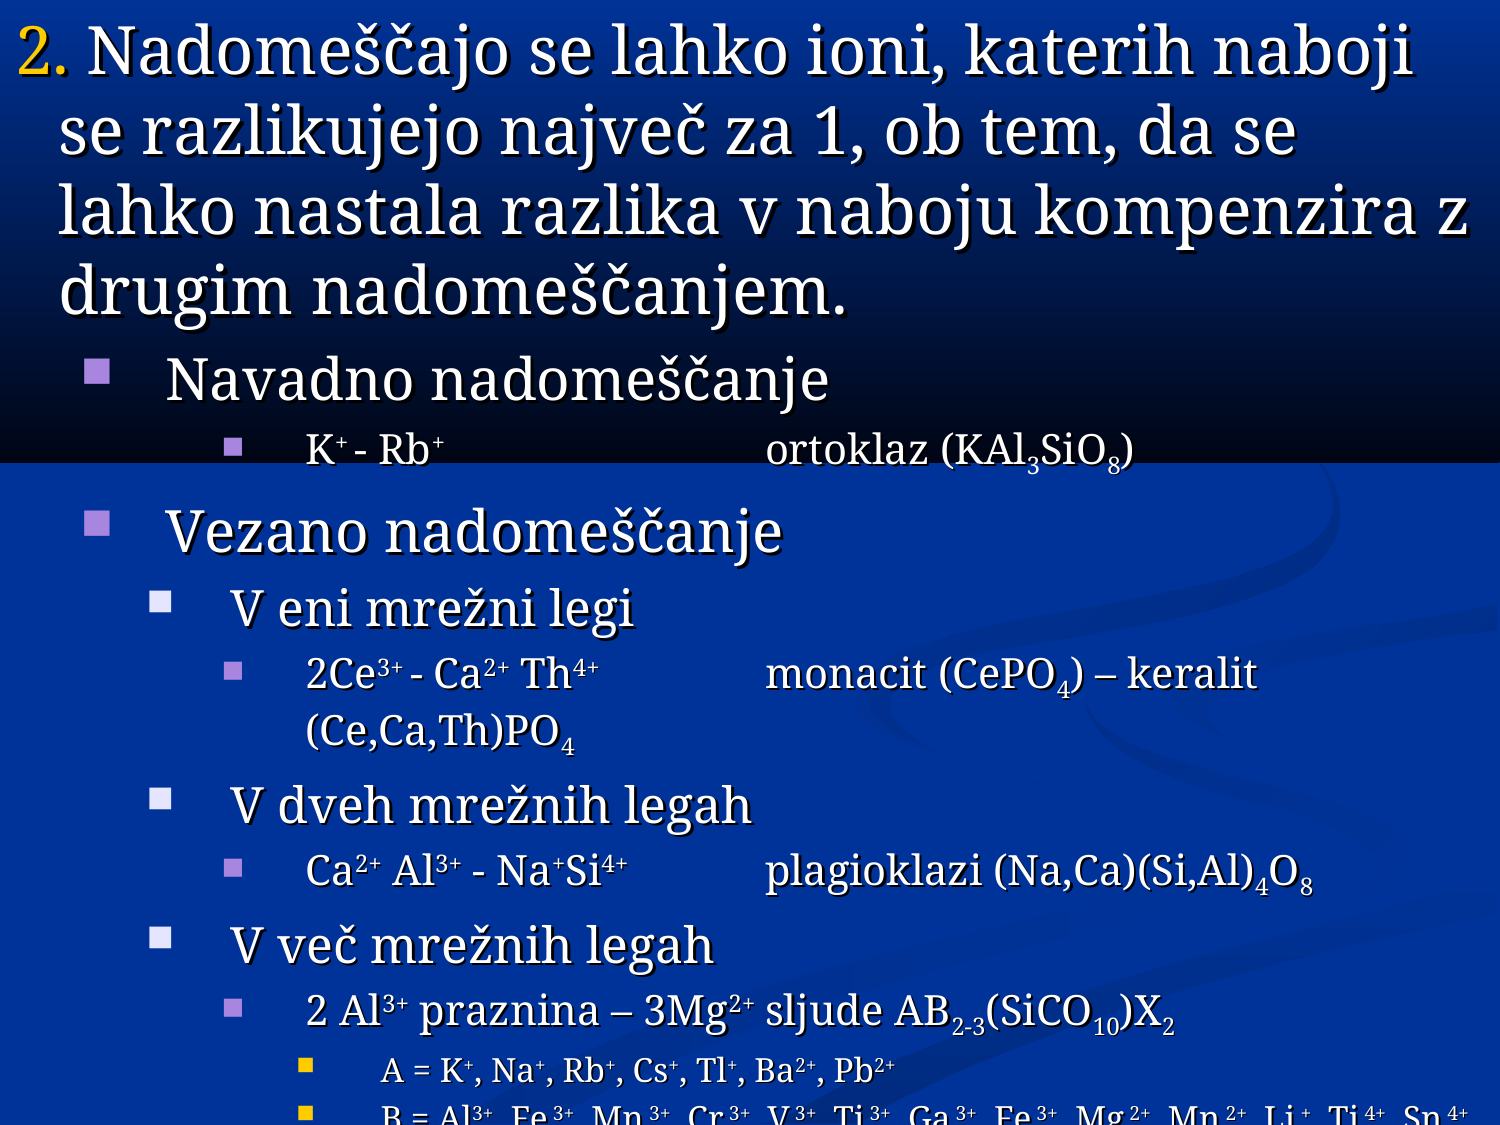

# Nadomeščajo se lahko ioni, katerih naboji se razlikujejo največ za 1, ob tem, da se lahko nastala razlika v naboju kompenzira z drugim nadomeščanjem.
Navadno nadomeščanje
K+ - Rb+			ortoklaz (KAl3SiO8)
Vezano nadomeščanje
V eni mrežni legi
2Ce3+ - Ca2+ Th4+ 		monacit (CePO4) – keralit (Ce,Ca,Th)PO4
V dveh mrežnih legah
Ca2+ Al3+ - Na+Si4+ 	plagioklazi (Na,Ca)(Si,Al)4O8
V več mrežnih legah
2 Al3+ praznina – 3Mg2+	sljude AB2-3(SiCO10)X2
A = K+, Na+, Rb+, Cs+, Tl+, Ba2+, Pb2+
B = Al3+, Fe 3+, Mn 3+, Cr 3+, V 3+, Ti 3+, Ga 3+, Fe 3+, Mg 2+, Mn 2+, Li +, Ti 4+, Sn 4+
C = Si 4+, Al 3+, B 3+, Be 2+
X = OH-, F-, Cl-, Br-, O2-
					biotit K(Mg,Fe2+)3(AlSi3O10)(OH,F)2